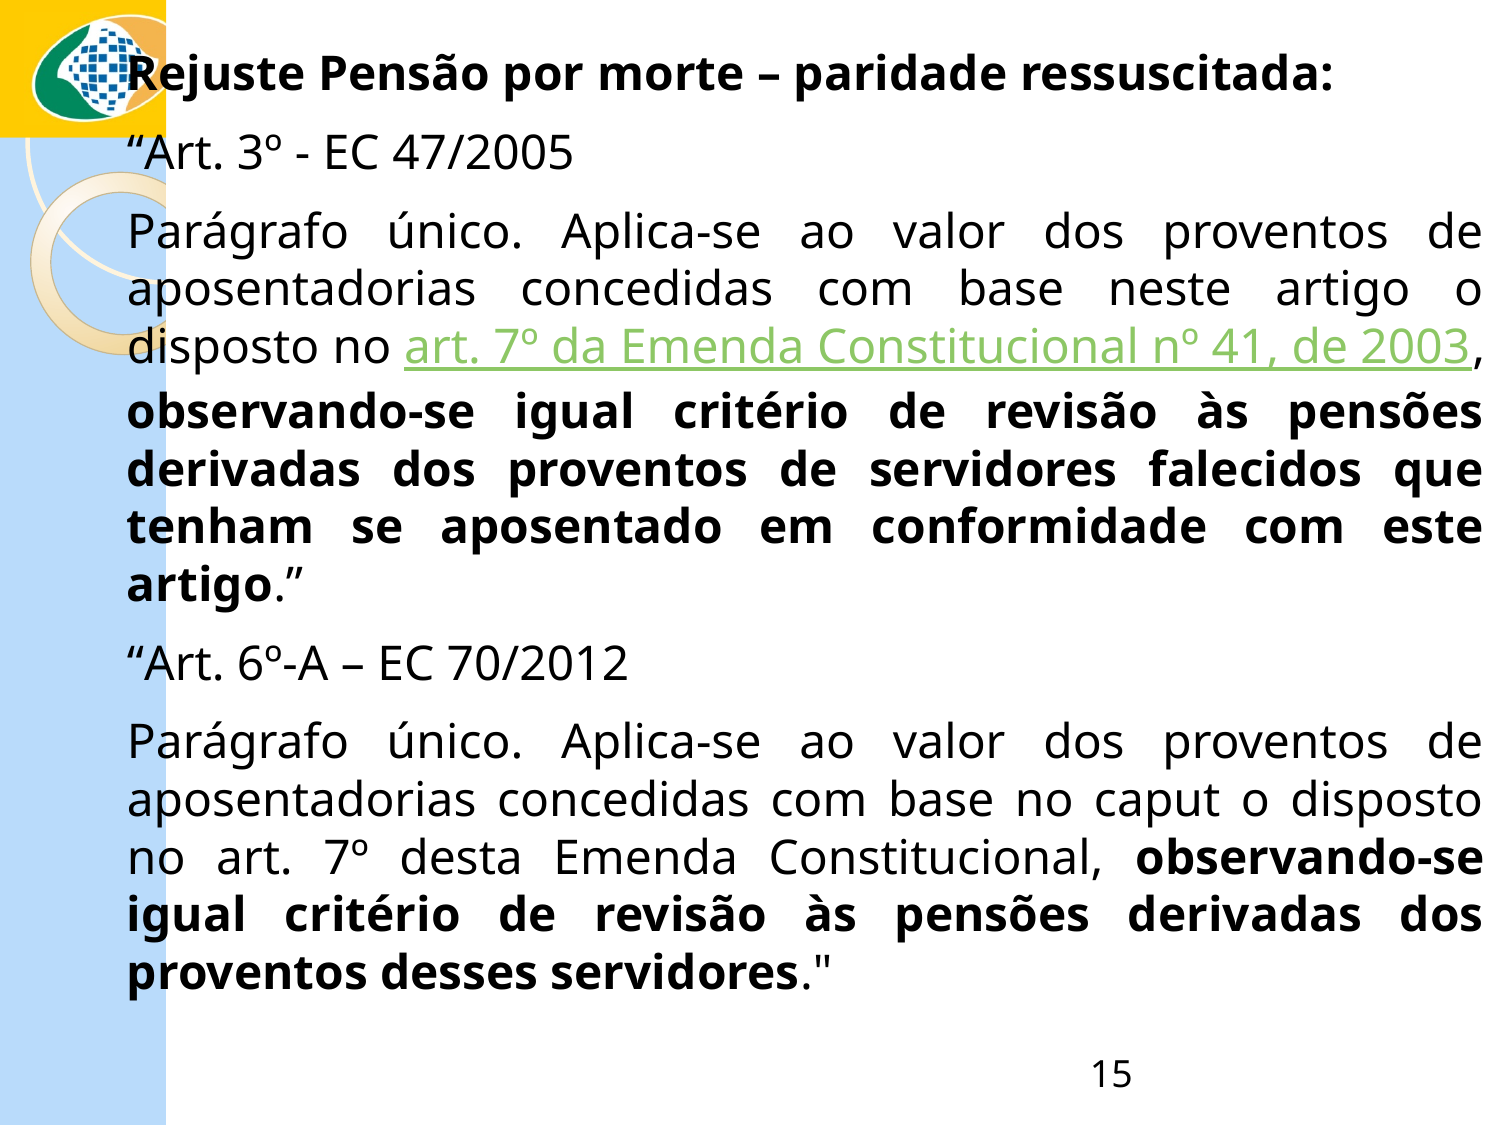

#
Rejuste Pensão por morte – paridade ressuscitada:
“Art. 3º - EC 47/2005
Parágrafo único. Aplica-se ao valor dos proventos de aposentadorias concedidas com base neste artigo o disposto no art. 7º da Emenda Constitucional nº 41, de 2003, observando-se igual critério de revisão às pensões derivadas dos proventos de servidores falecidos que tenham se aposentado em conformidade com este artigo.”
“Art. 6º-A – EC 70/2012
Parágrafo único. Aplica-se ao valor dos proventos de aposentadorias concedidas com base no caput o disposto no art. 7º desta Emenda Constitucional, observando-se igual critério de revisão às pensões derivadas dos proventos desses servidores."